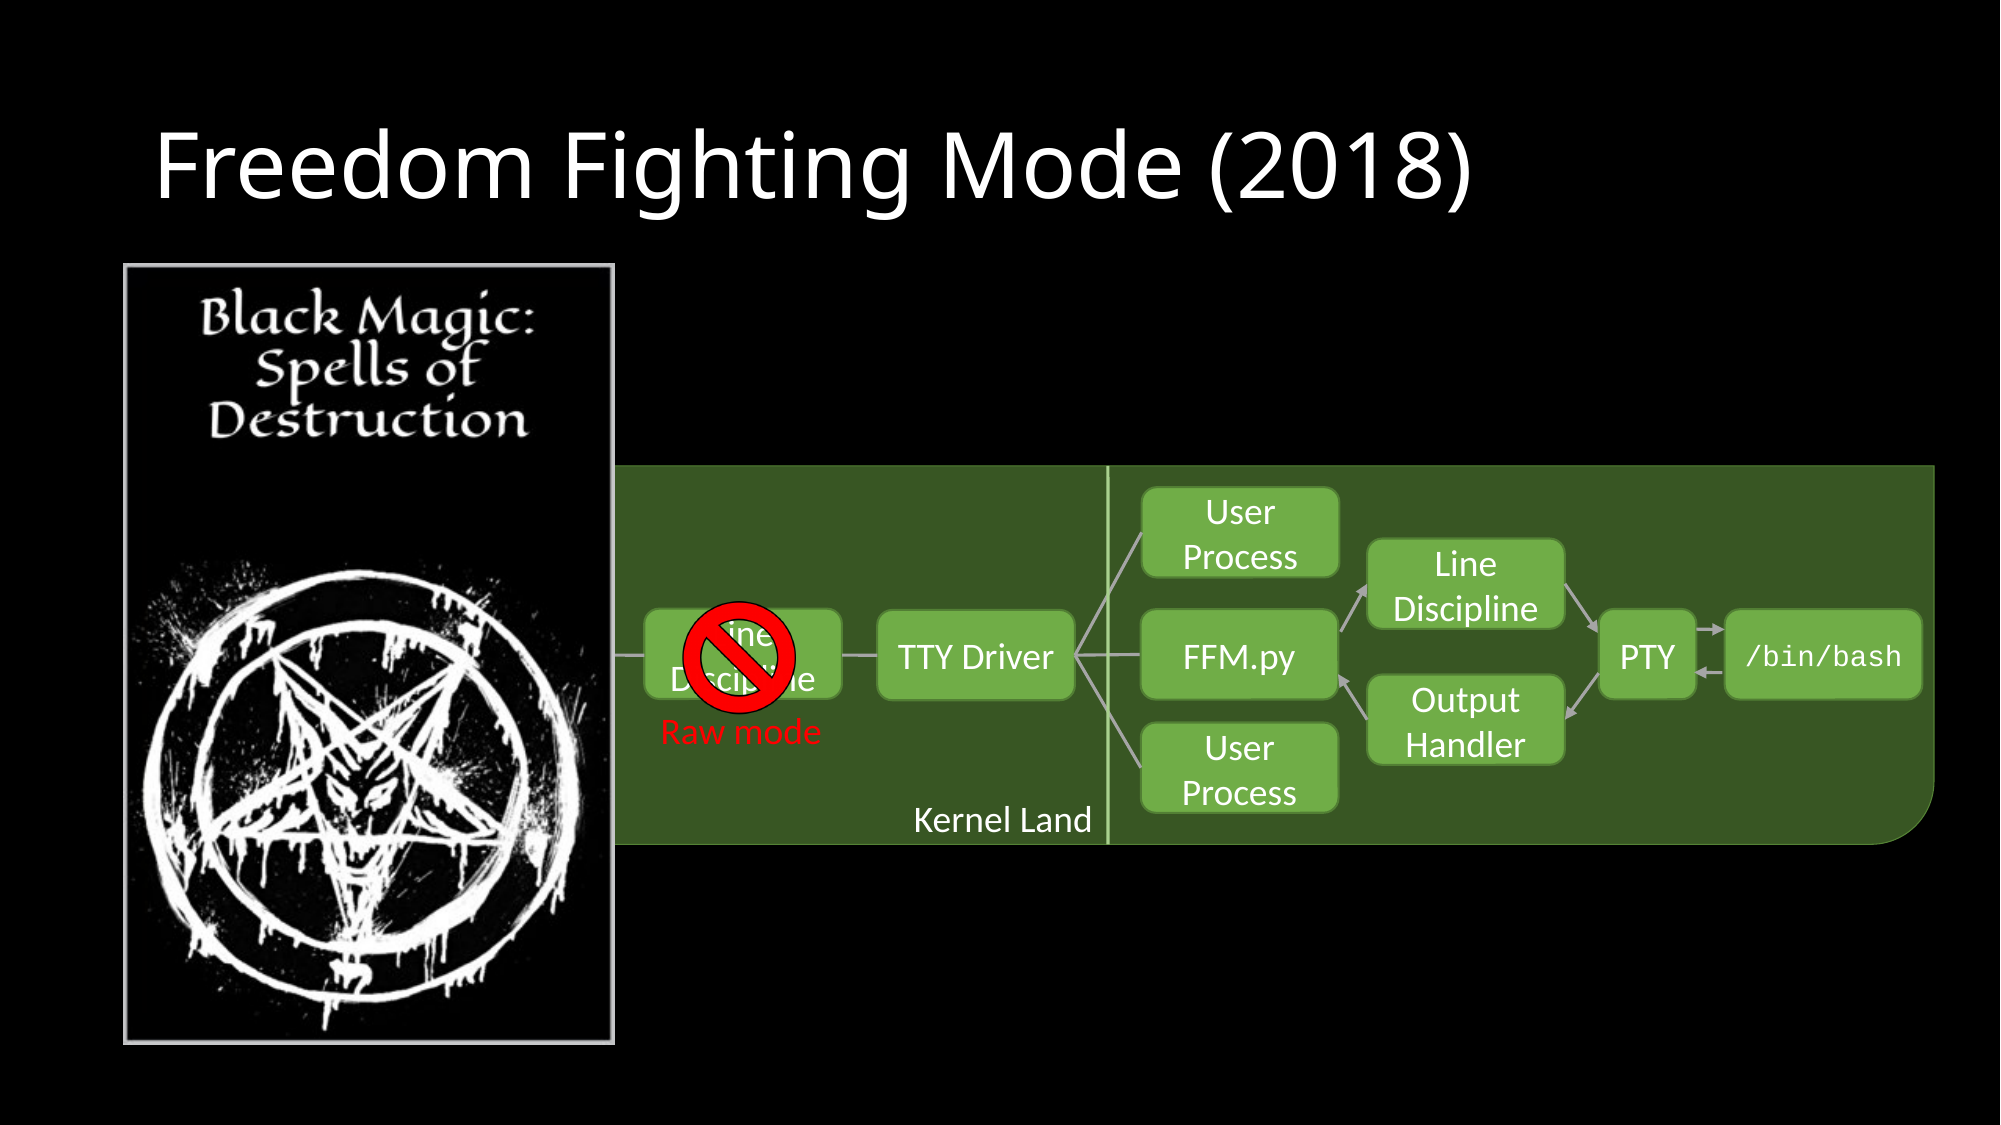

# Freedom Fighting Mode (2018)
 Software
User Process
Line Discipline
PTY
FFM.py
/bin/bash
Output Handler
VGA Driver
Line Discipline
Terminal Emulator
TTY Driver
Keyboard Driver
Raw mode
User Process
Kernel Land